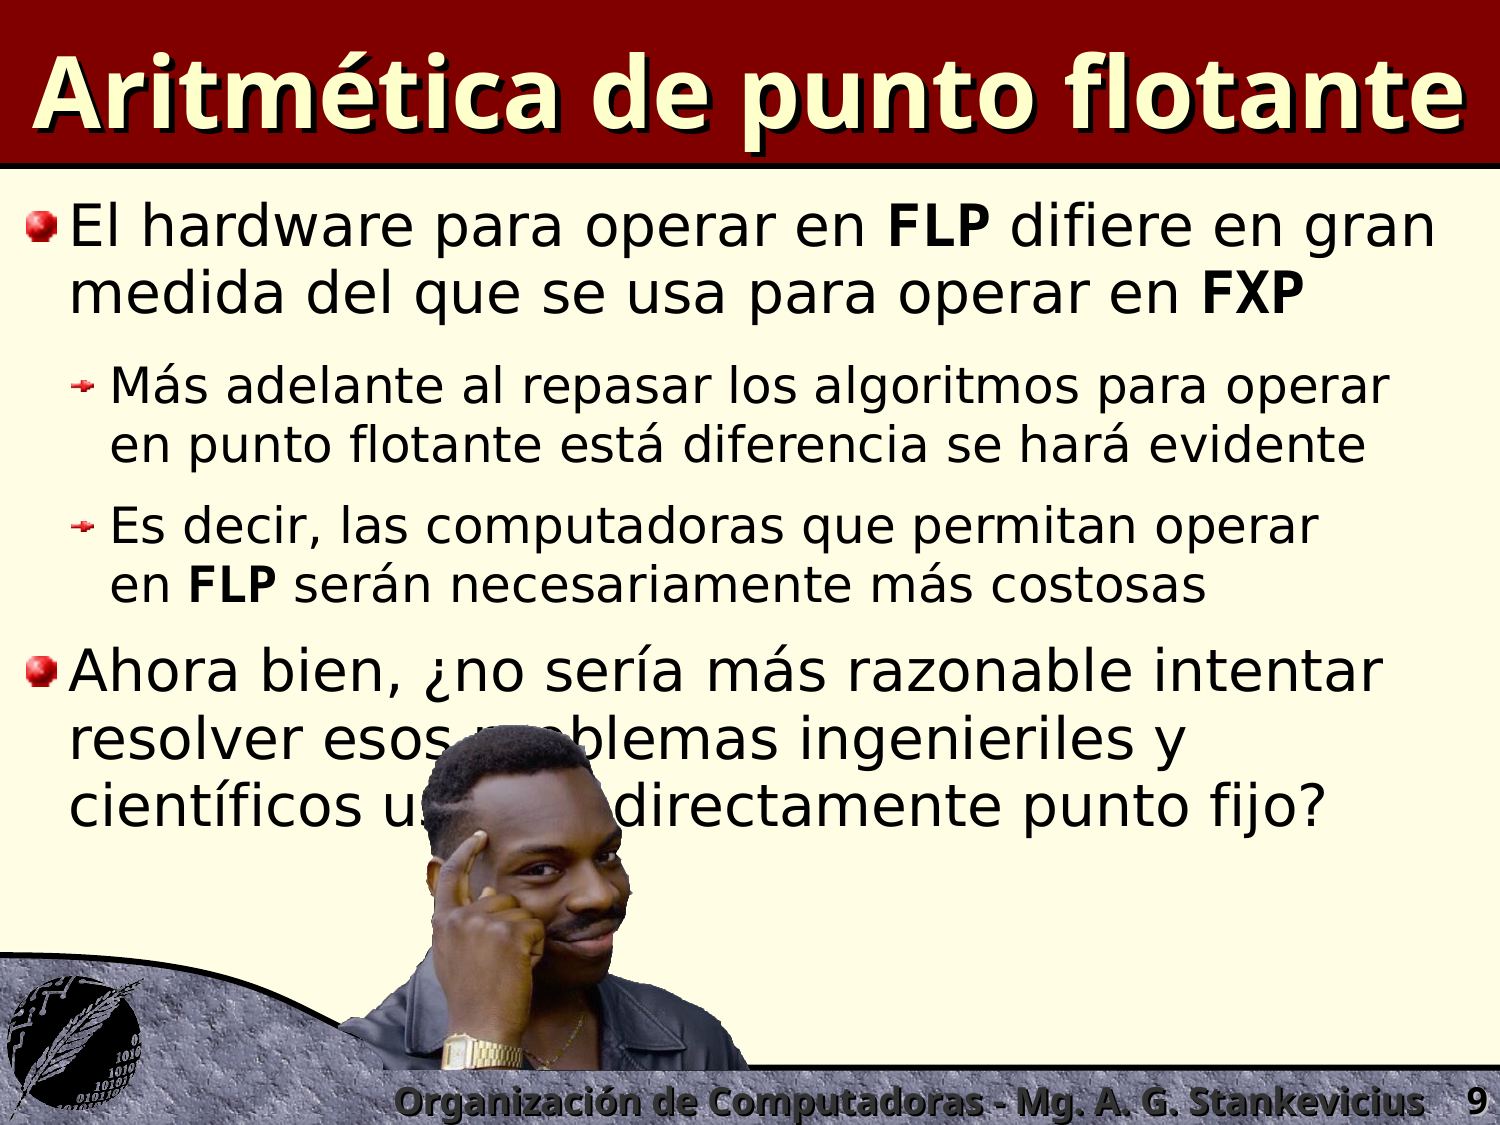

# Aritmética de punto flotante
El hardware para operar en FLP difiere en gran medida del que se usa para operar en FXP
Más adelante al repasar los algoritmos para operar
en punto flotante está diferencia se hará evidente
Es decir, las computadoras que permitan operar
en FLP serán necesariamente más costosas
Ahora bien, ¿no sería más razonable intentar resolver esos problemas ingenieriles y científicos usando directamente punto fijo?
9